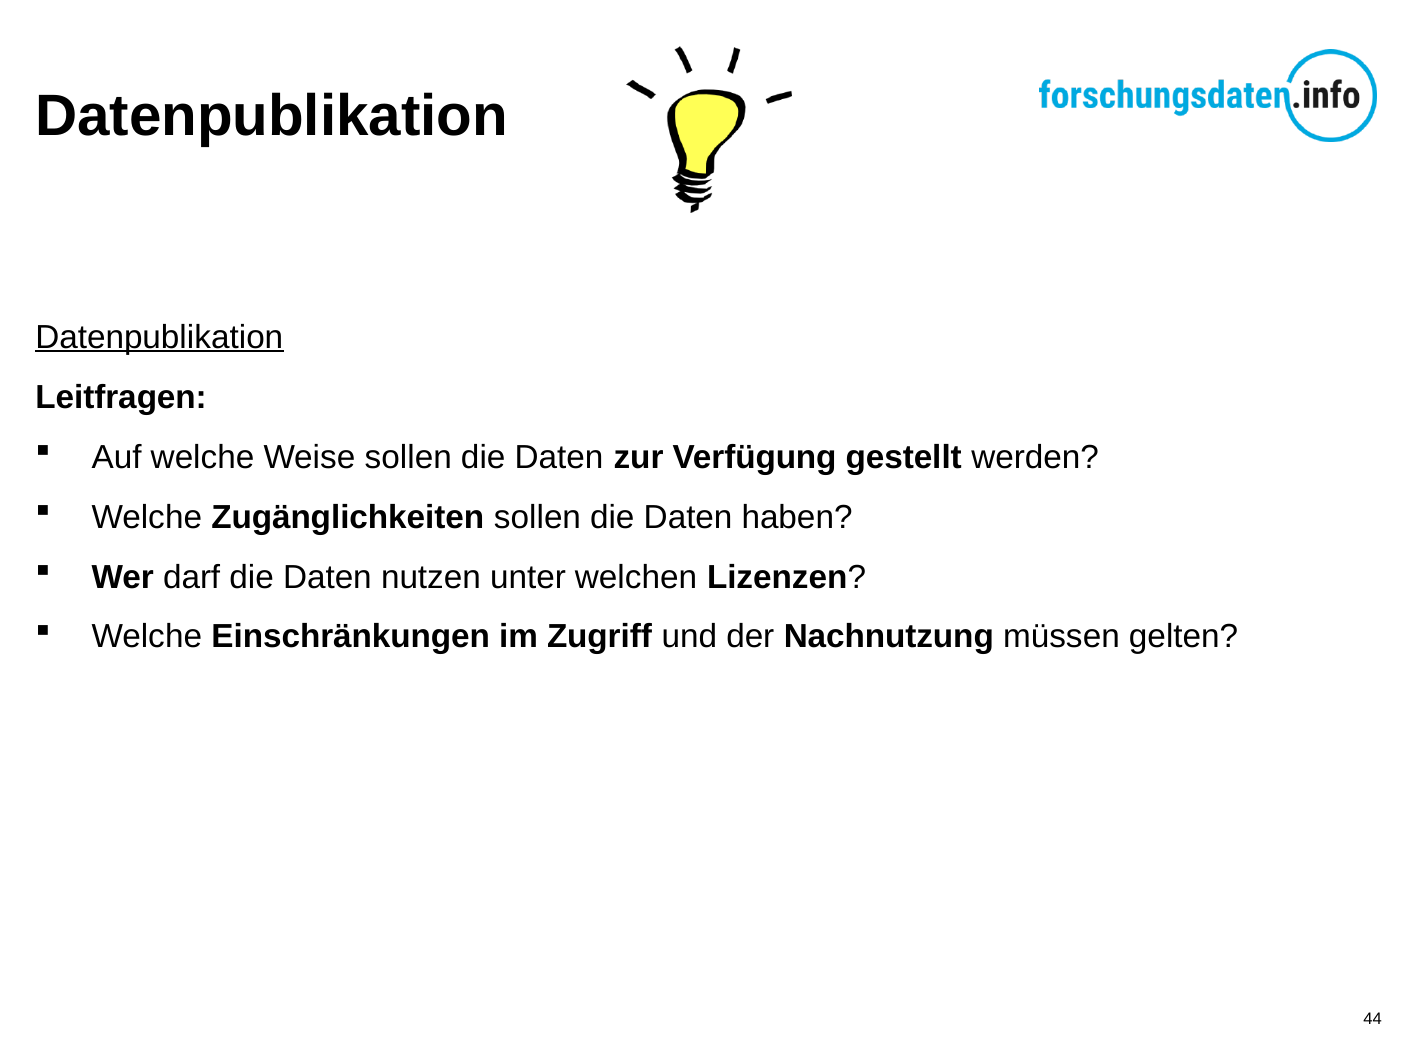

# Datenpublikation
Datenpublikation
Leitfragen:
Auf welche Weise sollen die Daten zur Verfügung gestellt werden?
Welche Zugänglichkeiten sollen die Daten haben?
Wer darf die Daten nutzen unter welchen Lizenzen?
Welche Einschränkungen im Zugriff und der Nachnutzung müssen gelten?